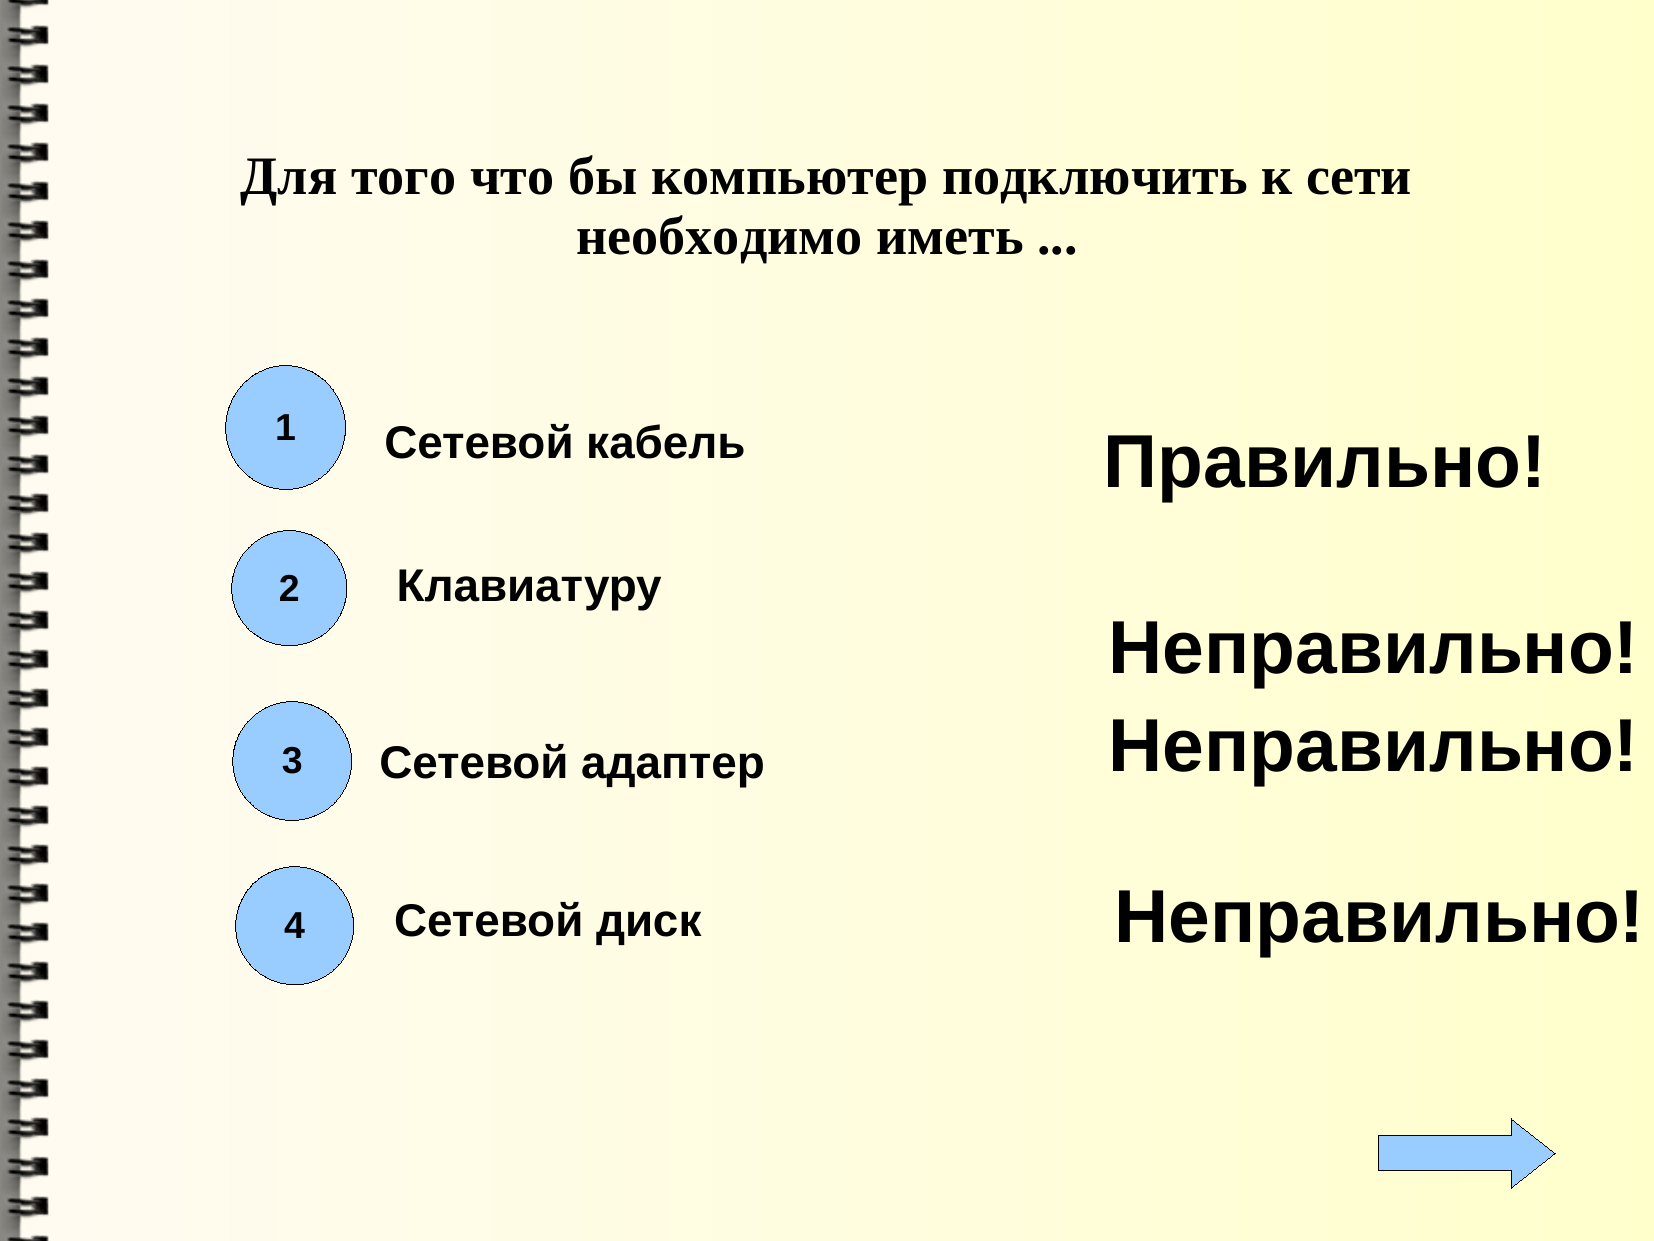

# Для того что бы компьютер подключить к сети необходимо иметь ...
1
Сетевой кабель
Правильно!
2
Клавиатуру
Неправильно!
Неправильно!
3
Сетевой адаптер
Неправильно!
4
Сетевой диск